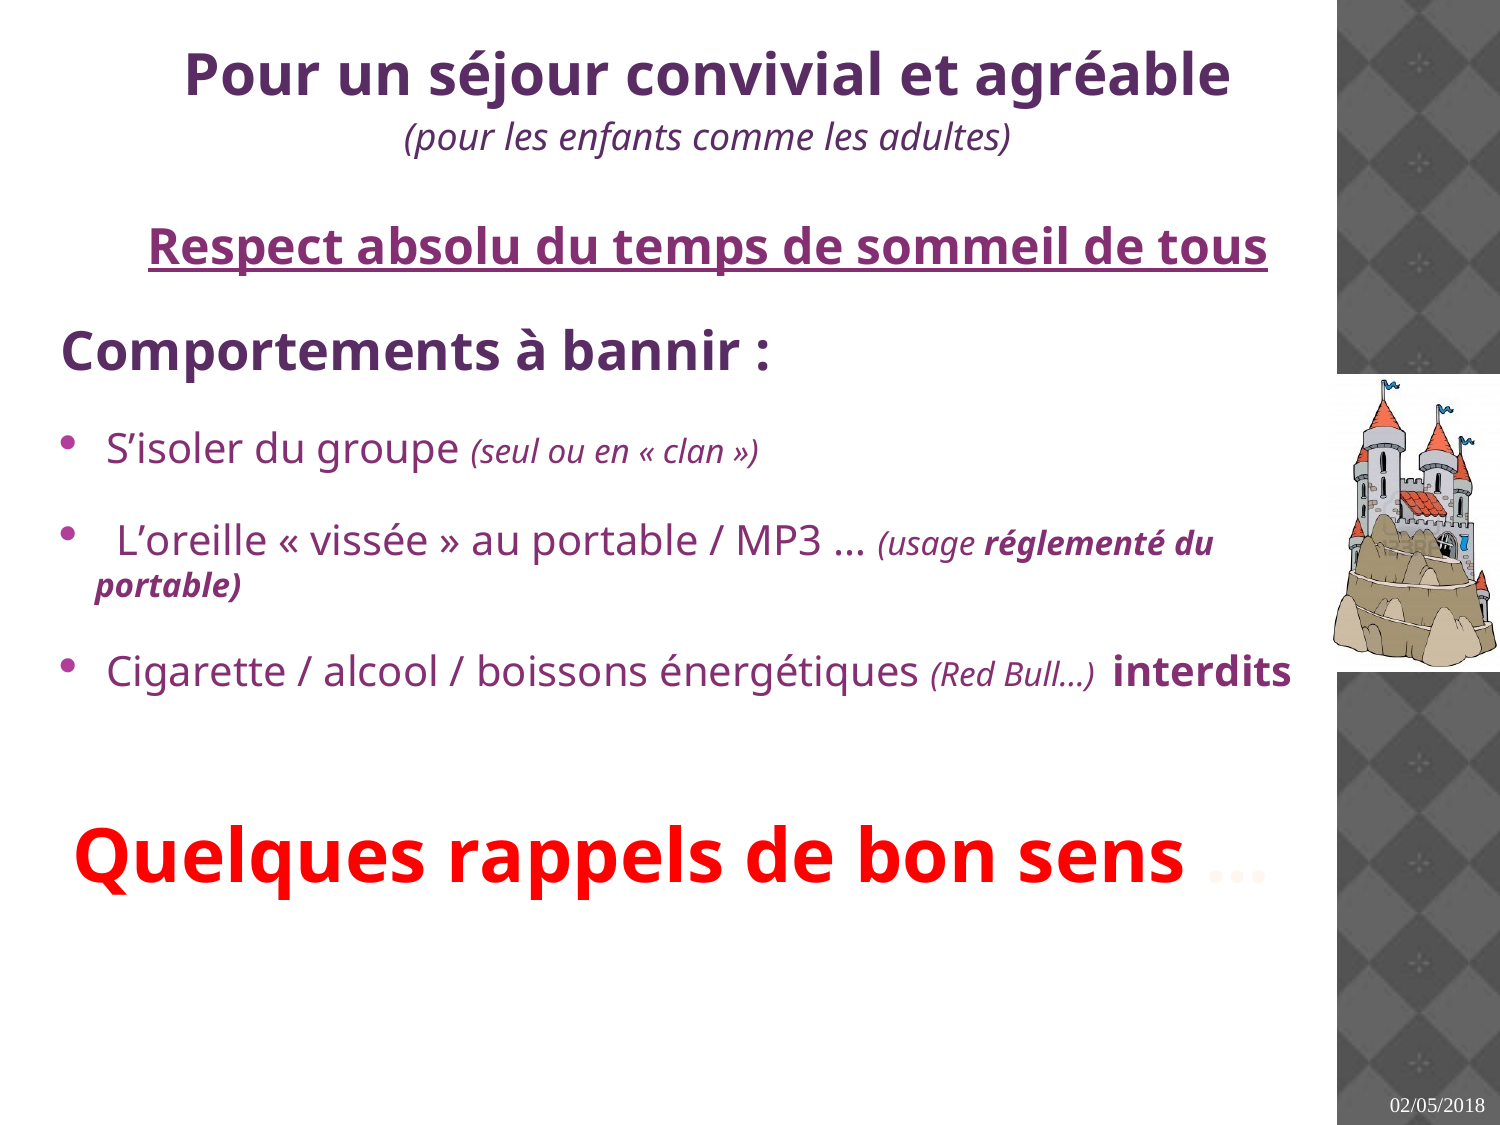

Pour un séjour convivial et agréable
(pour les enfants comme les adultes)
Respect absolu du temps de sommeil de tous
Comportements à bannir :
 S’isoler du groupe (seul ou en « clan »)
 L’oreille « vissée » au portable / MP3 … (usage réglementé du portable)
 Cigarette / alcool / boissons énergétiques (Red Bull…) interdits
Quelques rappels de bon sens …
02/05/2018